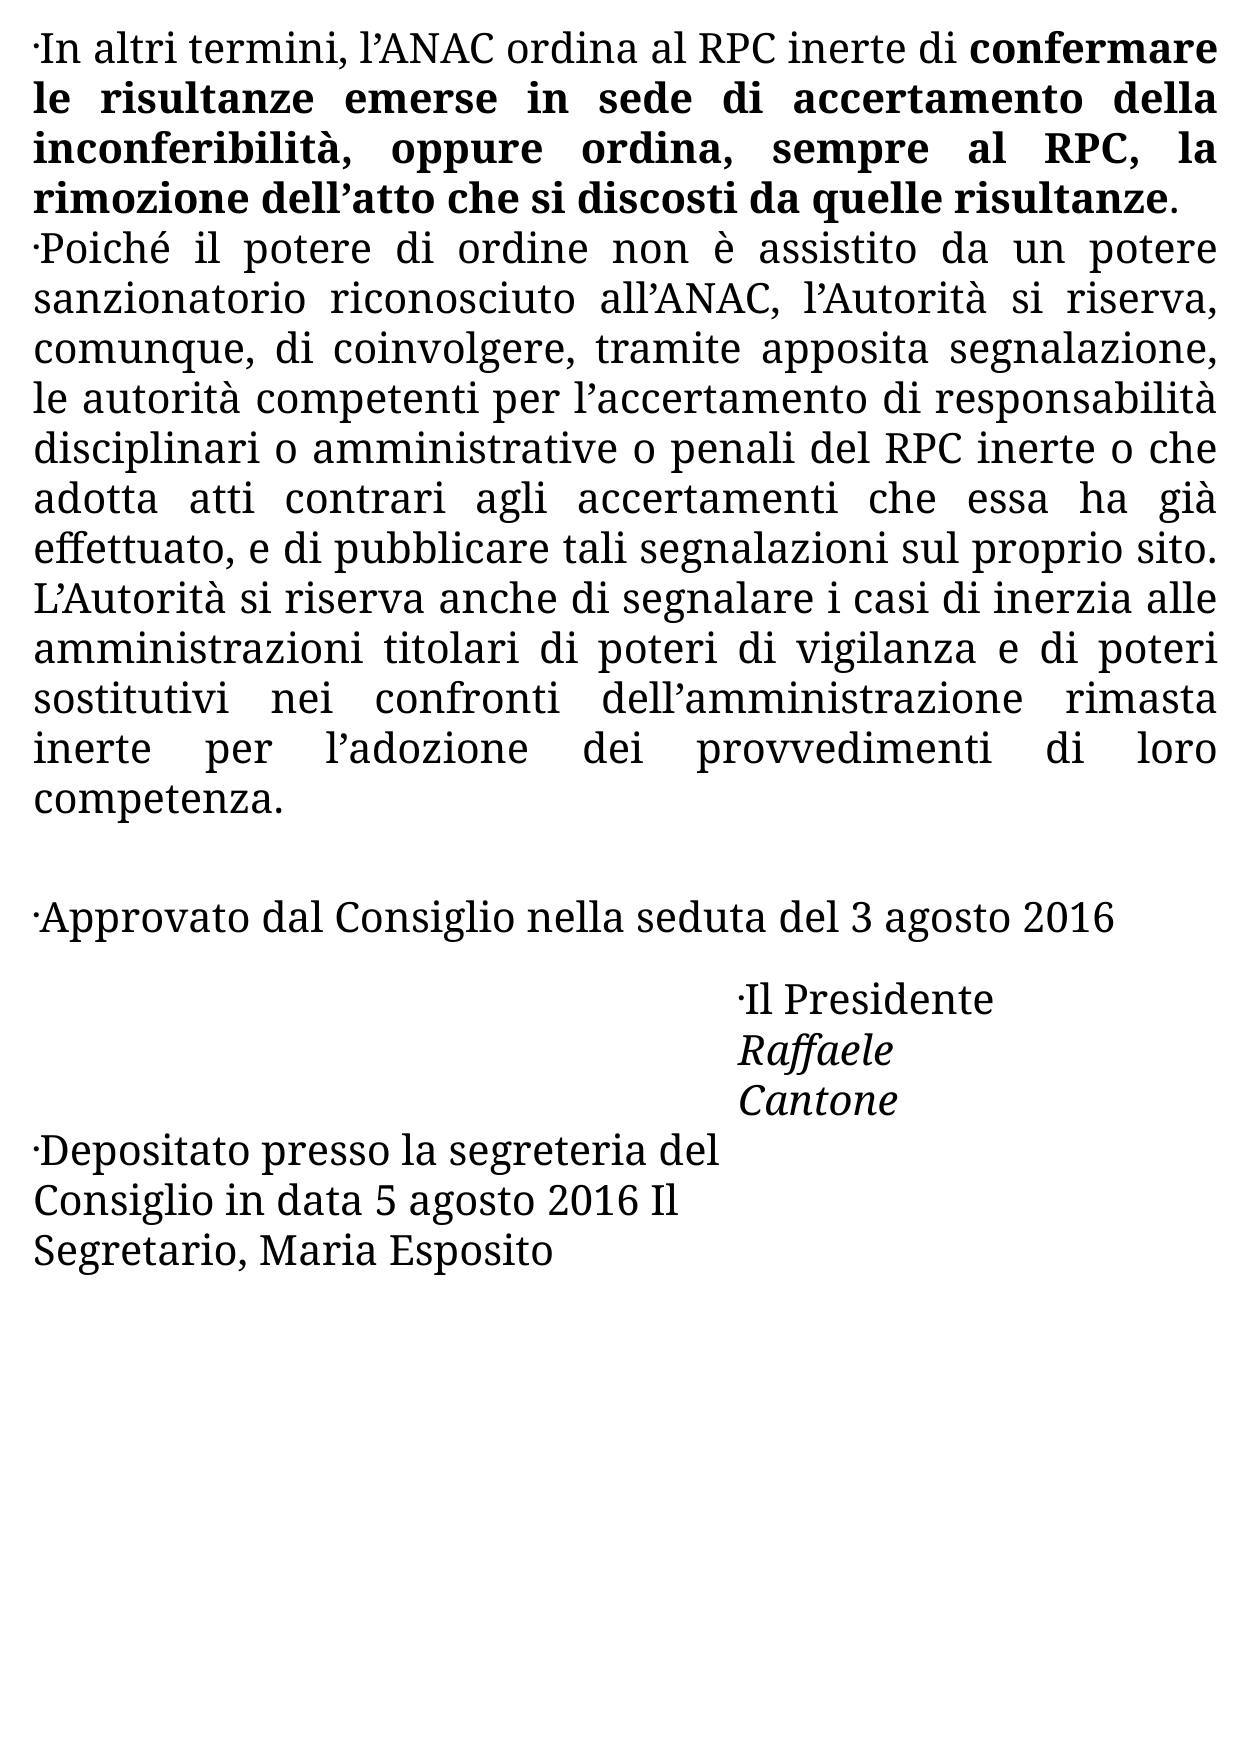

# In altri termini, l’ANAC ordina al RPC inerte di confermare le risultanze emerse in sede di accertamento della inconferibilità, oppure ordina, sempre al RPC, la rimozione dell’atto che si discosti da quelle risultanze.
Poiché il potere di ordine non è assistito da un potere sanzionatorio riconosciuto all’ANAC, l’Autorità si riserva, comunque, di coinvolgere, tramite apposita segnalazione, le autorità competenti per l’accertamento di responsabilità disciplinari o amministrative o penali del RPC inerte o che adotta atti contrari agli accertamenti che essa ha già effettuato, e di pubblicare tali segnalazioni sul proprio sito. L’Autorità si riserva anche di segnalare i casi di inerzia alle amministrazioni titolari di poteri di vigilanza e di poteri sostitutivi nei confronti dell’amministrazione rimasta inerte per l’adozione dei provvedimenti di loro competenza.
Approvato dal Consiglio nella seduta del 3 agosto 2016
Il Presidente Raffaele Cantone
Depositato presso la segreteria del Consiglio in data 5 agosto 2016 Il Segretario, Maria Esposito